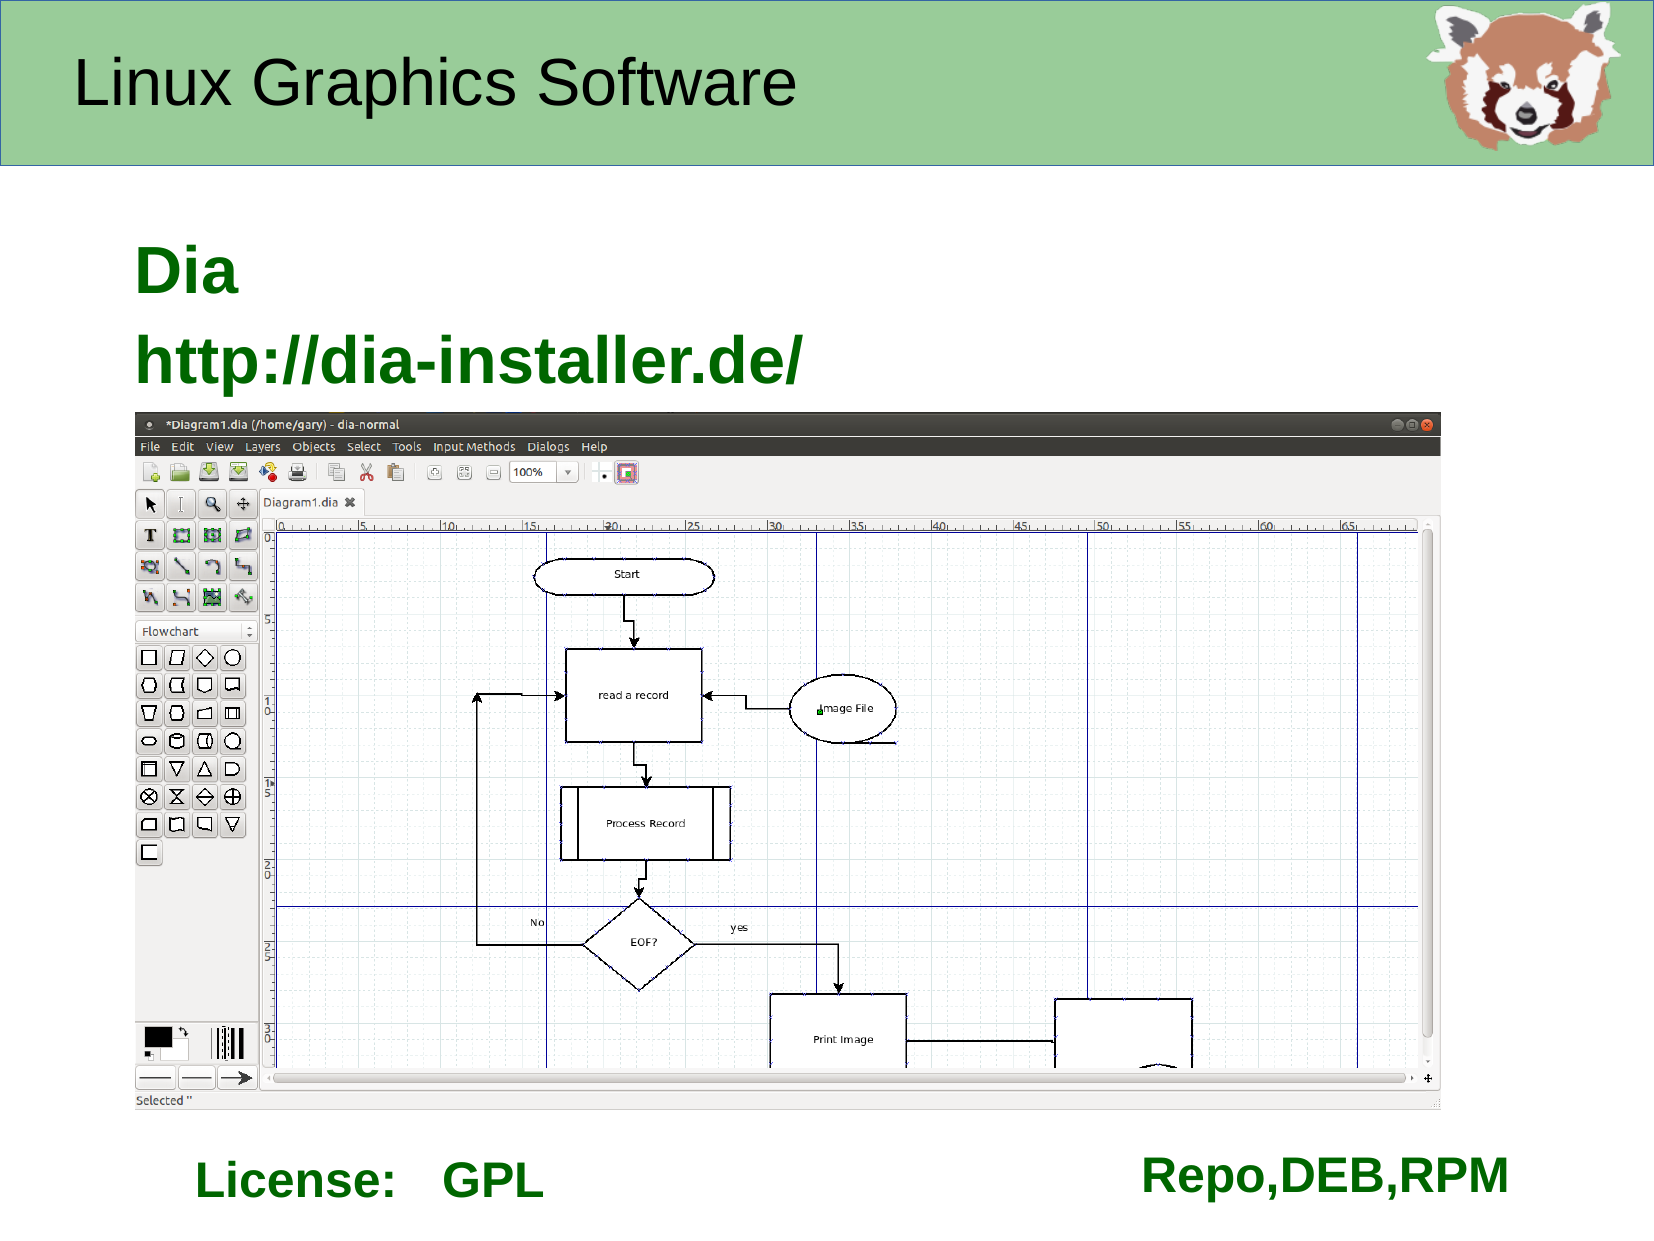

# Linux Graphics Software
Dia
http://dia-installer.de/
Repo,DEB,RPM
License:
GPL